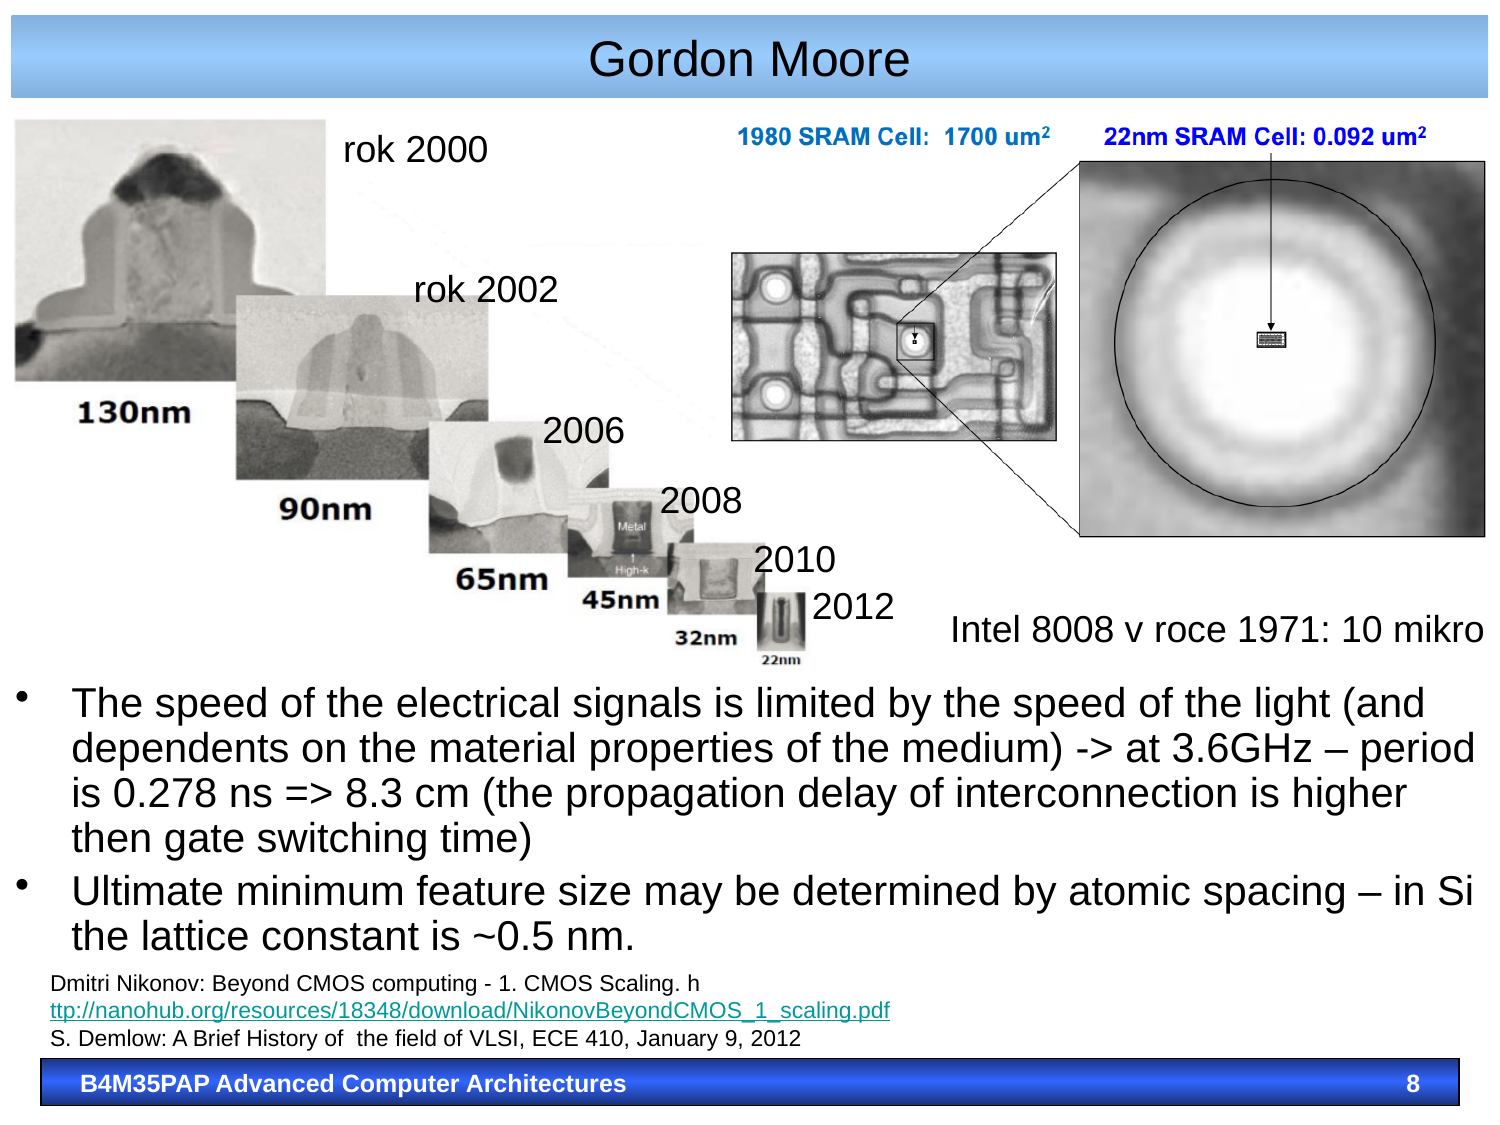

# Gordon Moore
rok 2000
rok 2002
2006
2008
2010
2012
Intel 8008 v roce 1971: 10 mikro
The speed of the electrical signals is limited by the speed of the light (and dependents on the material properties of the medium) -> at 3.6GHz – period is 0.278 ns => 8.3 cm (the propagation delay of interconnection is higher then gate switching time)
Ultimate minimum feature size may be determined by atomic spacing – in Si the lattice constant is ~0.5 nm.
Dmitri Nikonov: Beyond CMOS computing - 1. CMOS Scaling. http://nanohub.org/resources/18348/download/NikonovBeyondCMOS_1_scaling.pdf
S. Demlow: A Brief History of the field of VLSI, ECE 410, January 9, 2012